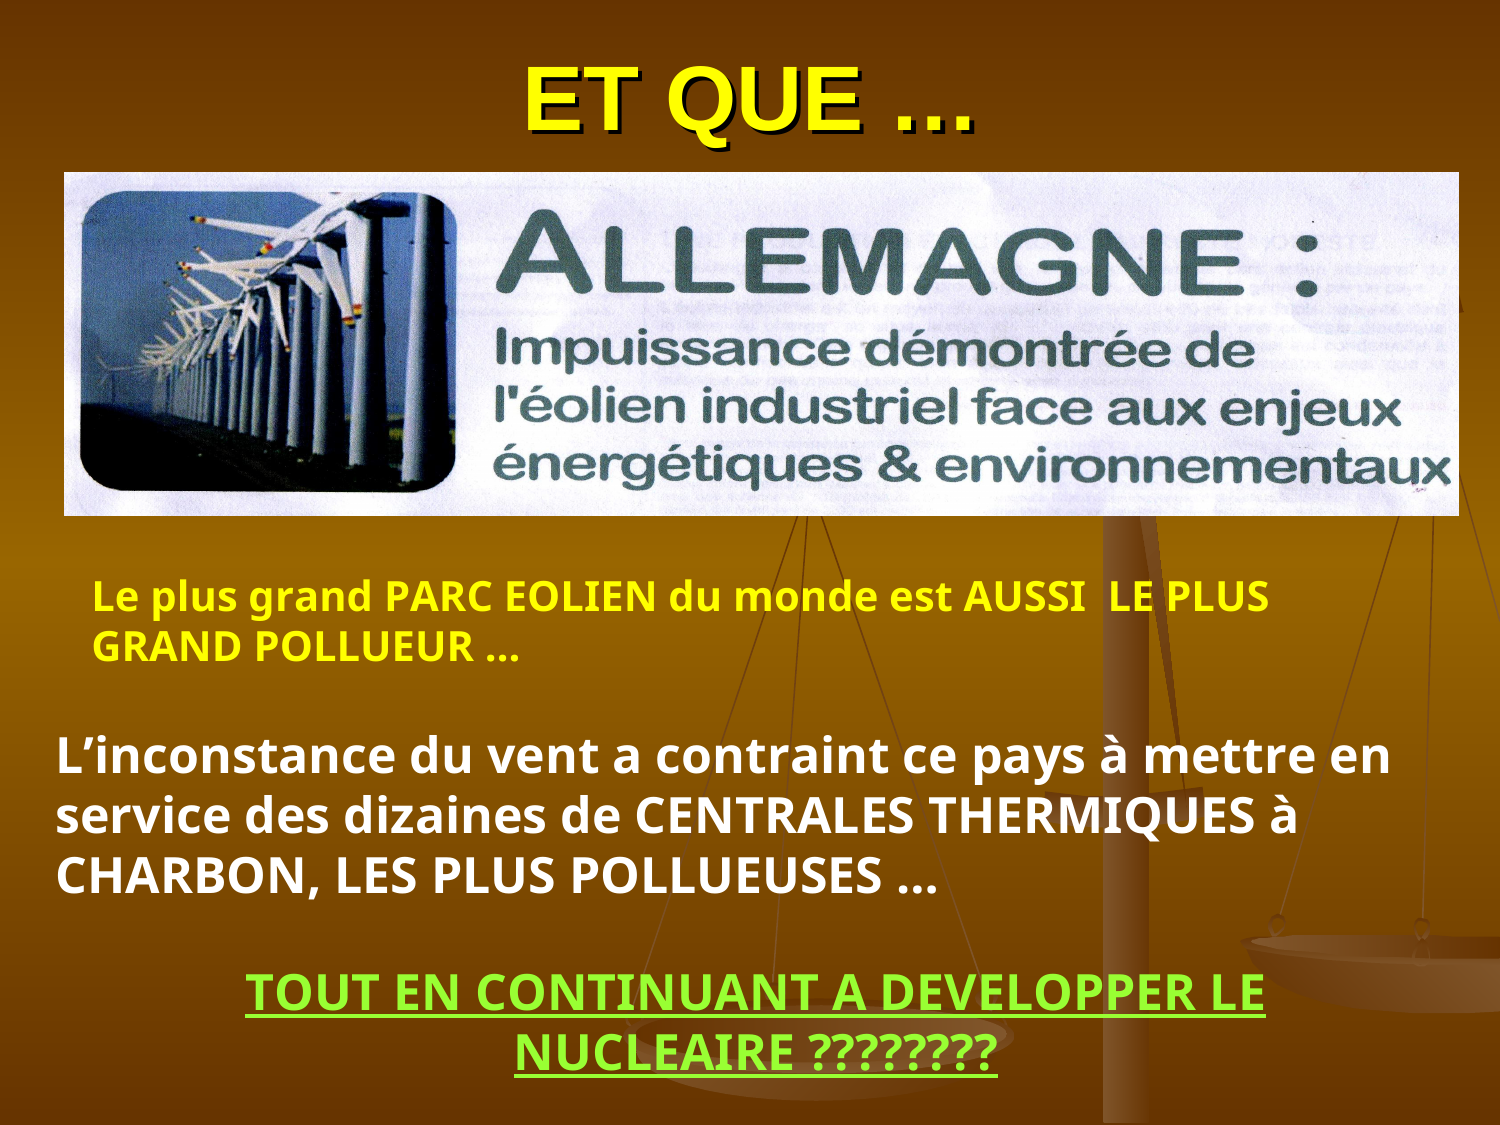

# ET QUE …
Le plus grand PARC EOLIEN du monde est AUSSI LE PLUS GRAND POLLUEUR …
L’inconstance du vent a contraint ce pays à mettre en service des dizaines de CENTRALES THERMIQUES à CHARBON, LES PLUS POLLUEUSES …
TOUT EN CONTINUANT A DEVELOPPER LE NUCLEAIRE ????????